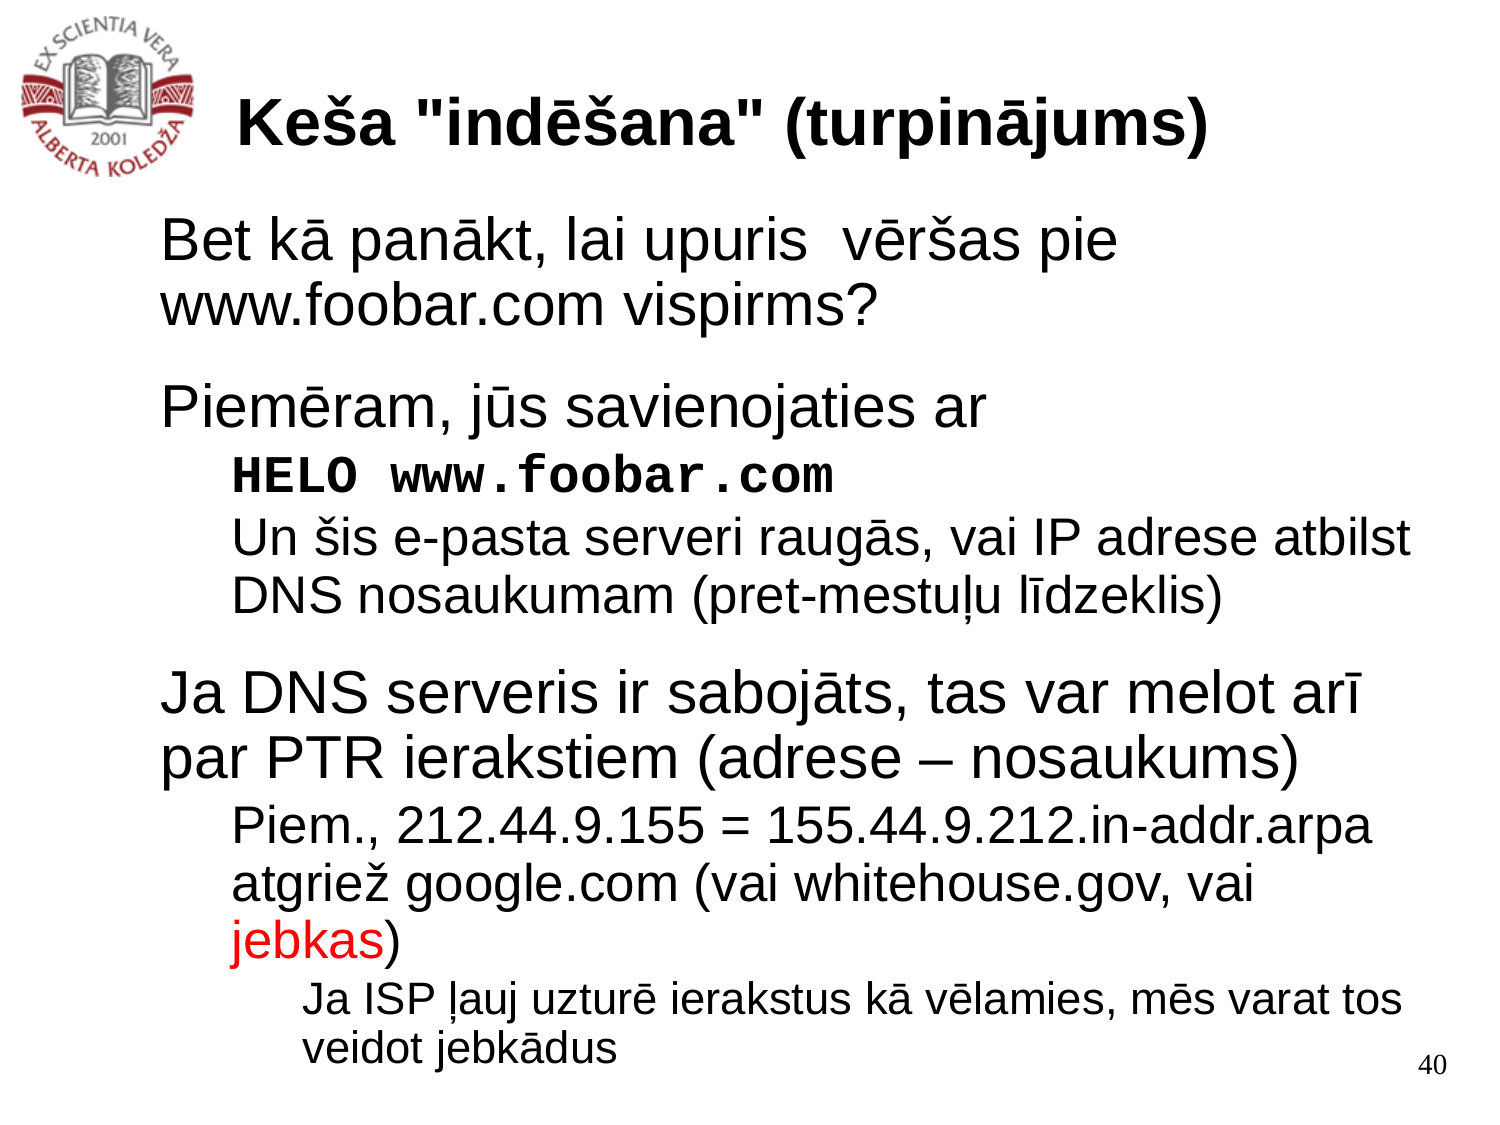

# Keša "indēšana" (turpinājums)
Bet kā panākt, lai upuris vēršas pie www.foobar.com vispirms?
Piemēram, jūs savienojaties ar
HELO www.foobar.com
Un šis e-pasta serveri raugās, vai IP adrese atbilst DNS nosaukumam (pret-mestuļu līdzeklis)
Ja DNS serveris ir sabojāts, tas var melot arī par PTR ierakstiem (adrese – nosaukums)
Piem., 212.44.9.155 = 155.44.9.212.in-addr.arpa atgriež google.com (vai whitehouse.gov, vai jebkas)
Ja ISP ļauj uzturē ierakstus kā vēlamies, mēs varat tos veidot jebkādus